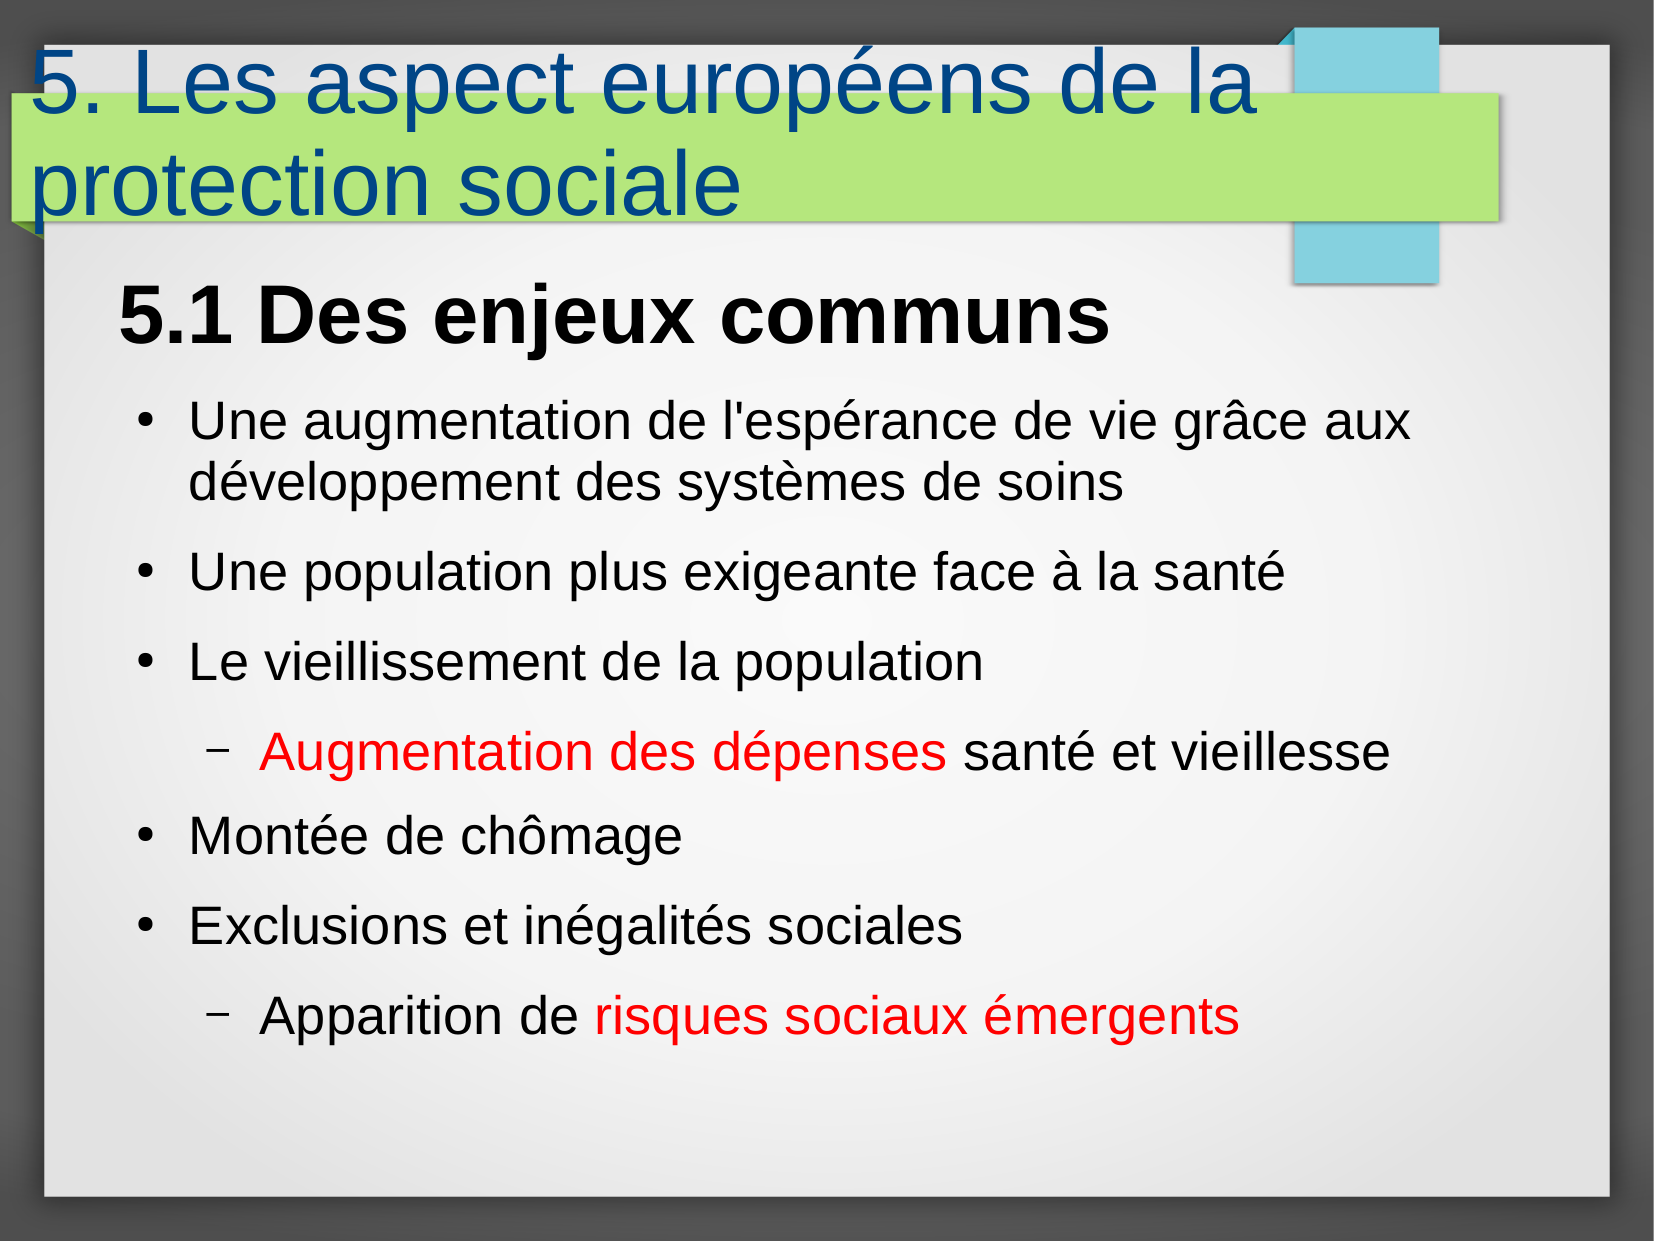

# 5. Les aspect européens de la protection sociale
5.1 Des enjeux communs
Une augmentation de l'espérance de vie grâce aux développement des systèmes de soins
Une population plus exigeante face à la santé
Le vieillissement de la population
Augmentation des dépenses santé et vieillesse
Montée de chômage
Exclusions et inégalités sociales
Apparition de risques sociaux émergents